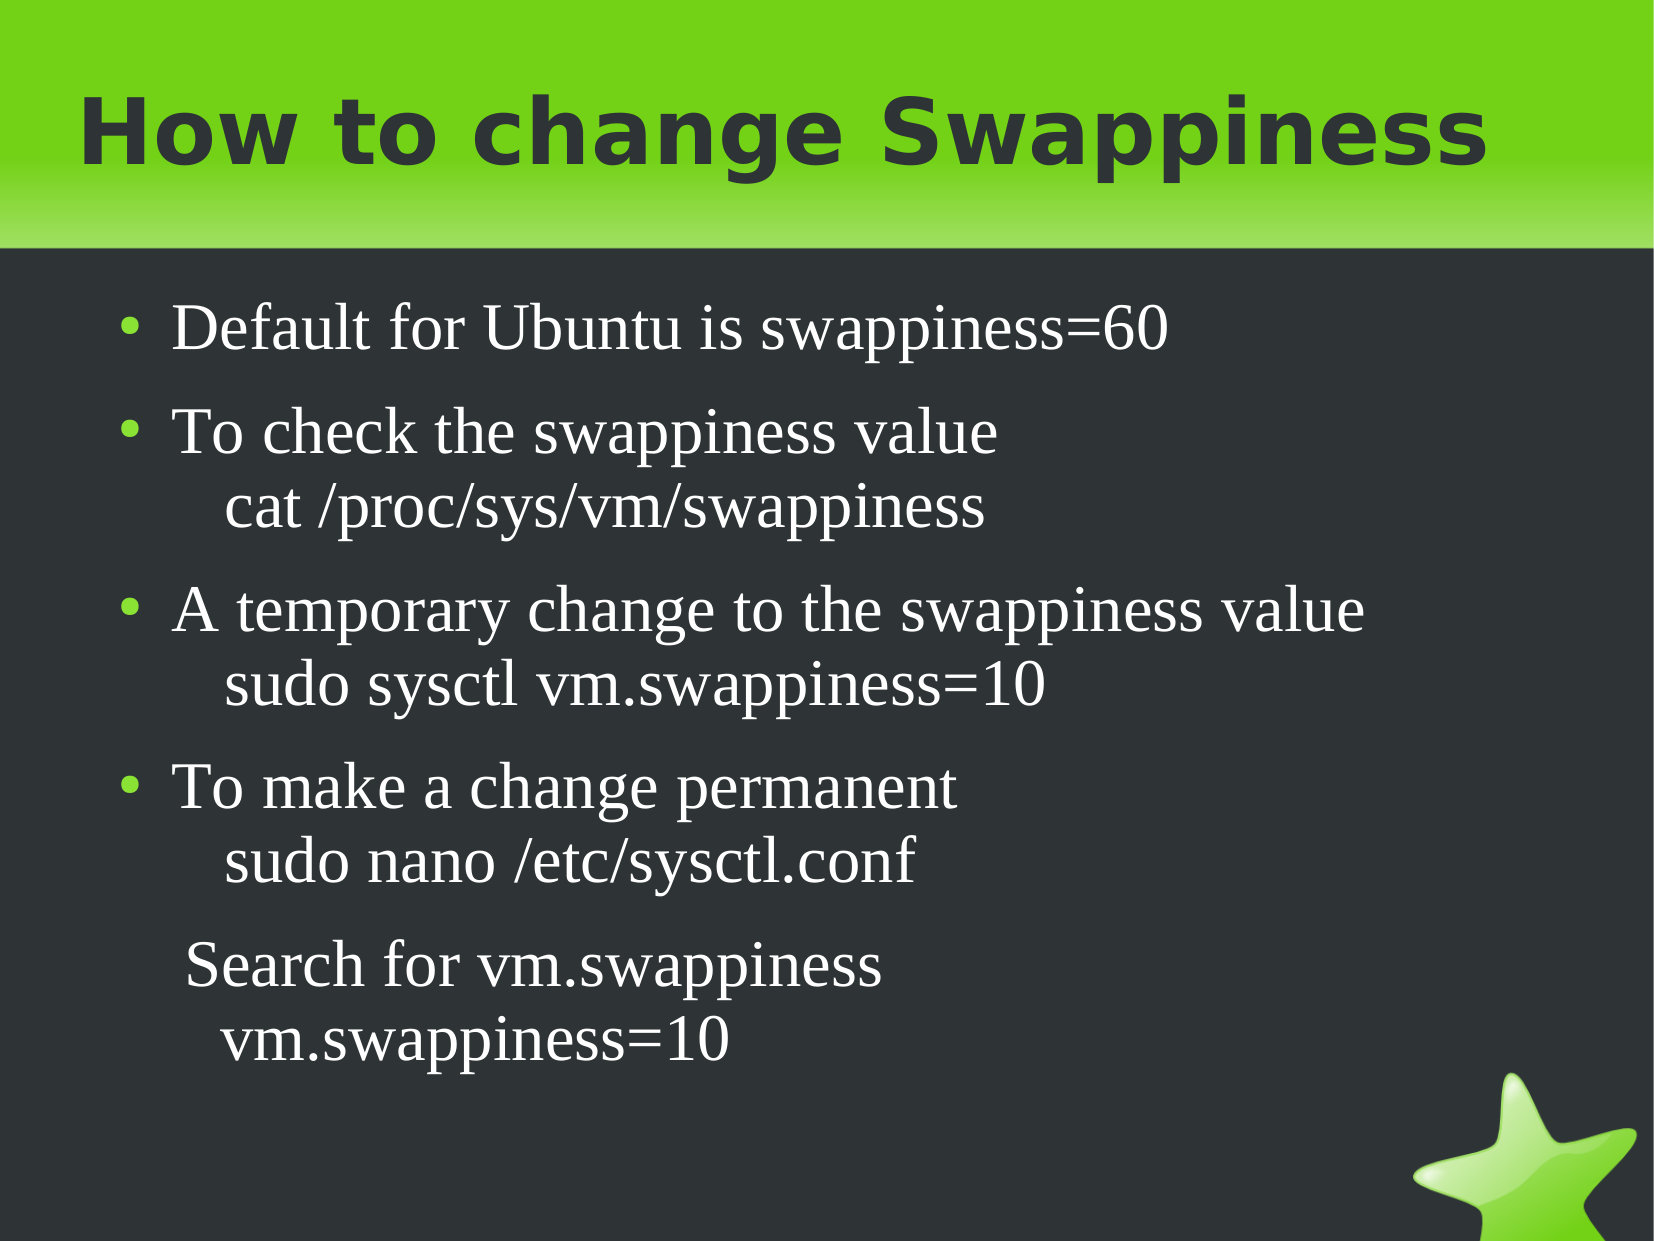

# How to change Swappiness
Default for Ubuntu is swappiness=60
To check the swappiness value cat /proc/sys/vm/swappiness
A temporary change to the swappiness value sudo sysctl vm.swappiness=10
To make a change permanent sudo nano /etc/sysctl.conf
 Search for vm.swappiness vm.swappiness=10